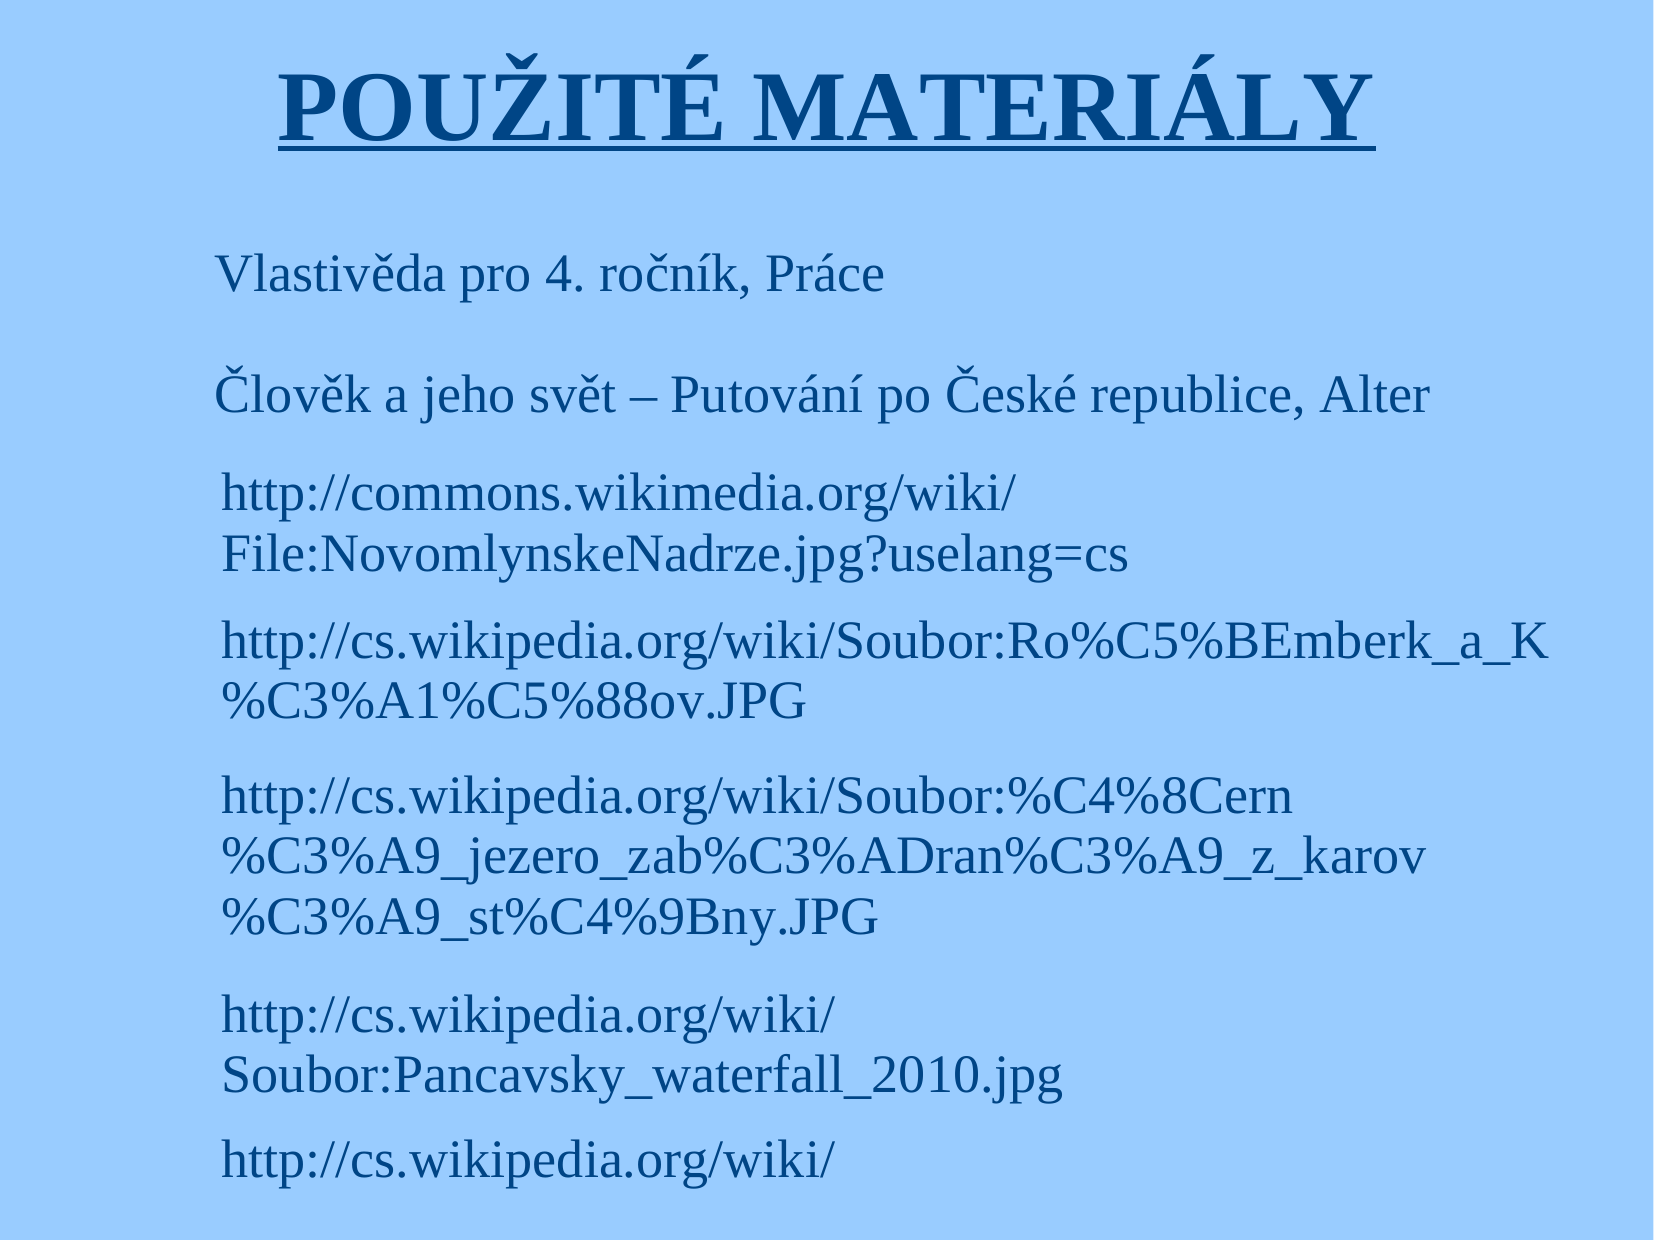

POUŽITÉ MATERIÁLY
Vlastivěda pro 4. ročník, Práce
Člověk a jeho svět – Putování po České republice, Alter
http://commons.wikimedia.org/wiki/File:NovomlynskeNadrze.jpg?uselang=cs
http://cs.wikipedia.org/wiki/Soubor:Ro%C5%BEmberk_a_K%C3%A1%C5%88ov.JPG
http://cs.wikipedia.org/wiki/Soubor:%C4%8Cern%C3%A9_jezero_zab%C3%ADran%C3%A9_z_karov%C3%A9_st%C4%9Bny.JPG
http://cs.wikipedia.org/wiki/Soubor:Pancavsky_waterfall_2010.jpg
http://cs.wikipedia.org/wiki/